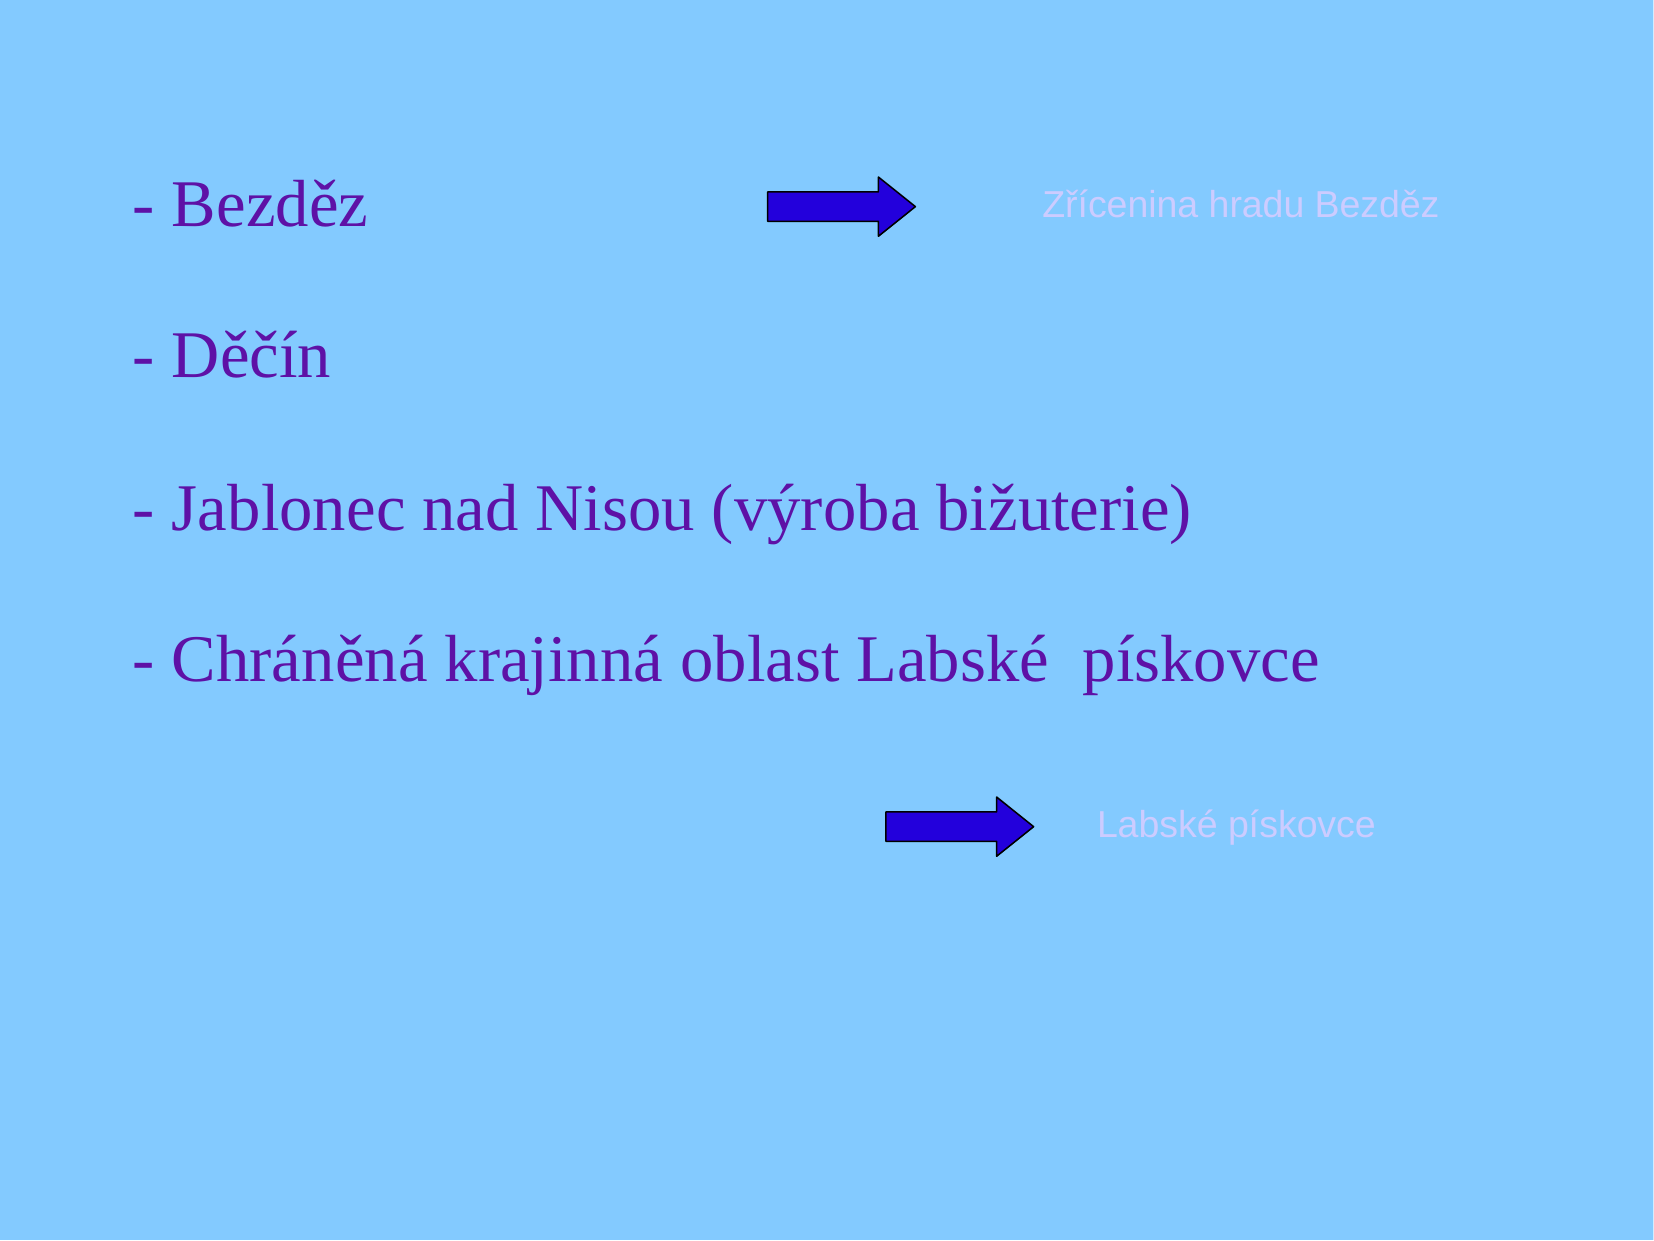

- Bezděz
- Děčín
- Jablonec nad Nisou (výroba bižuterie)
- Chráněná krajinná oblast Labské pískovce
Zřícenina hradu Bezděz
Labské pískovce